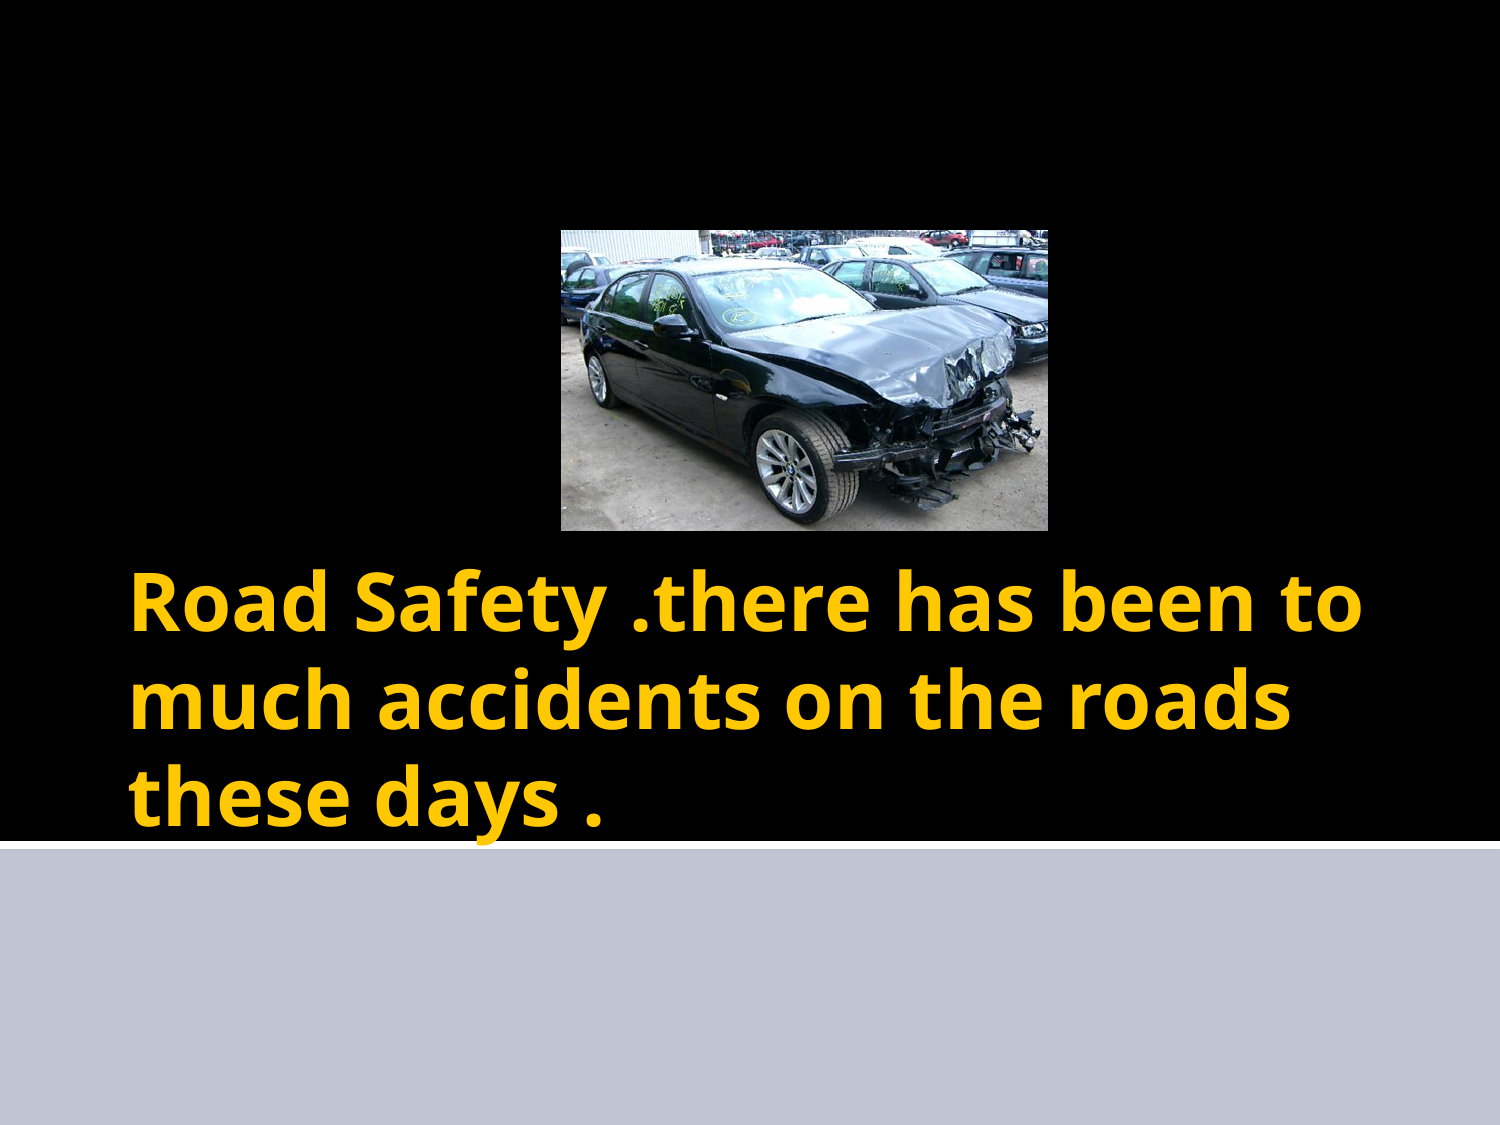

# Road Safety .there has been to much accidents on the roads these days .